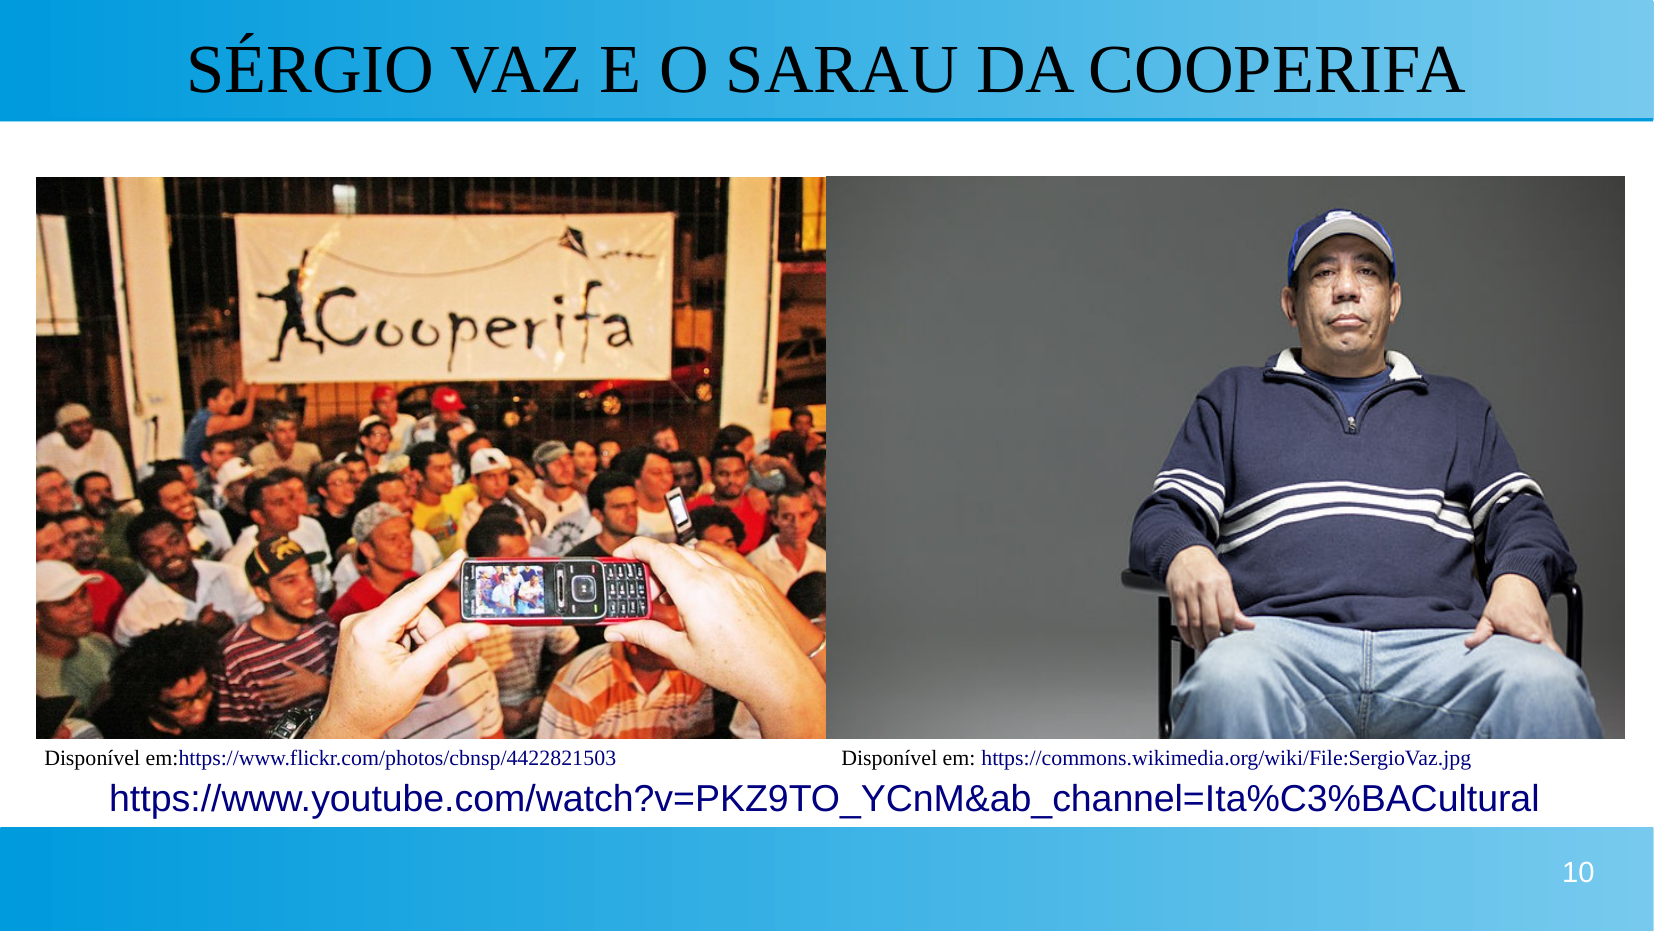

# SÉRGIO VAZ E O SARAU DA COOPERIFA
Disponível em:https://www.flickr.com/photos/cbnsp/4422821503
Disponível em: https://commons.wikimedia.org/wiki/File:SergioVaz.jpg
https://www.youtube.com/watch?v=PKZ9TO_YCnM&ab_channel=Ita%C3%BACultural
10